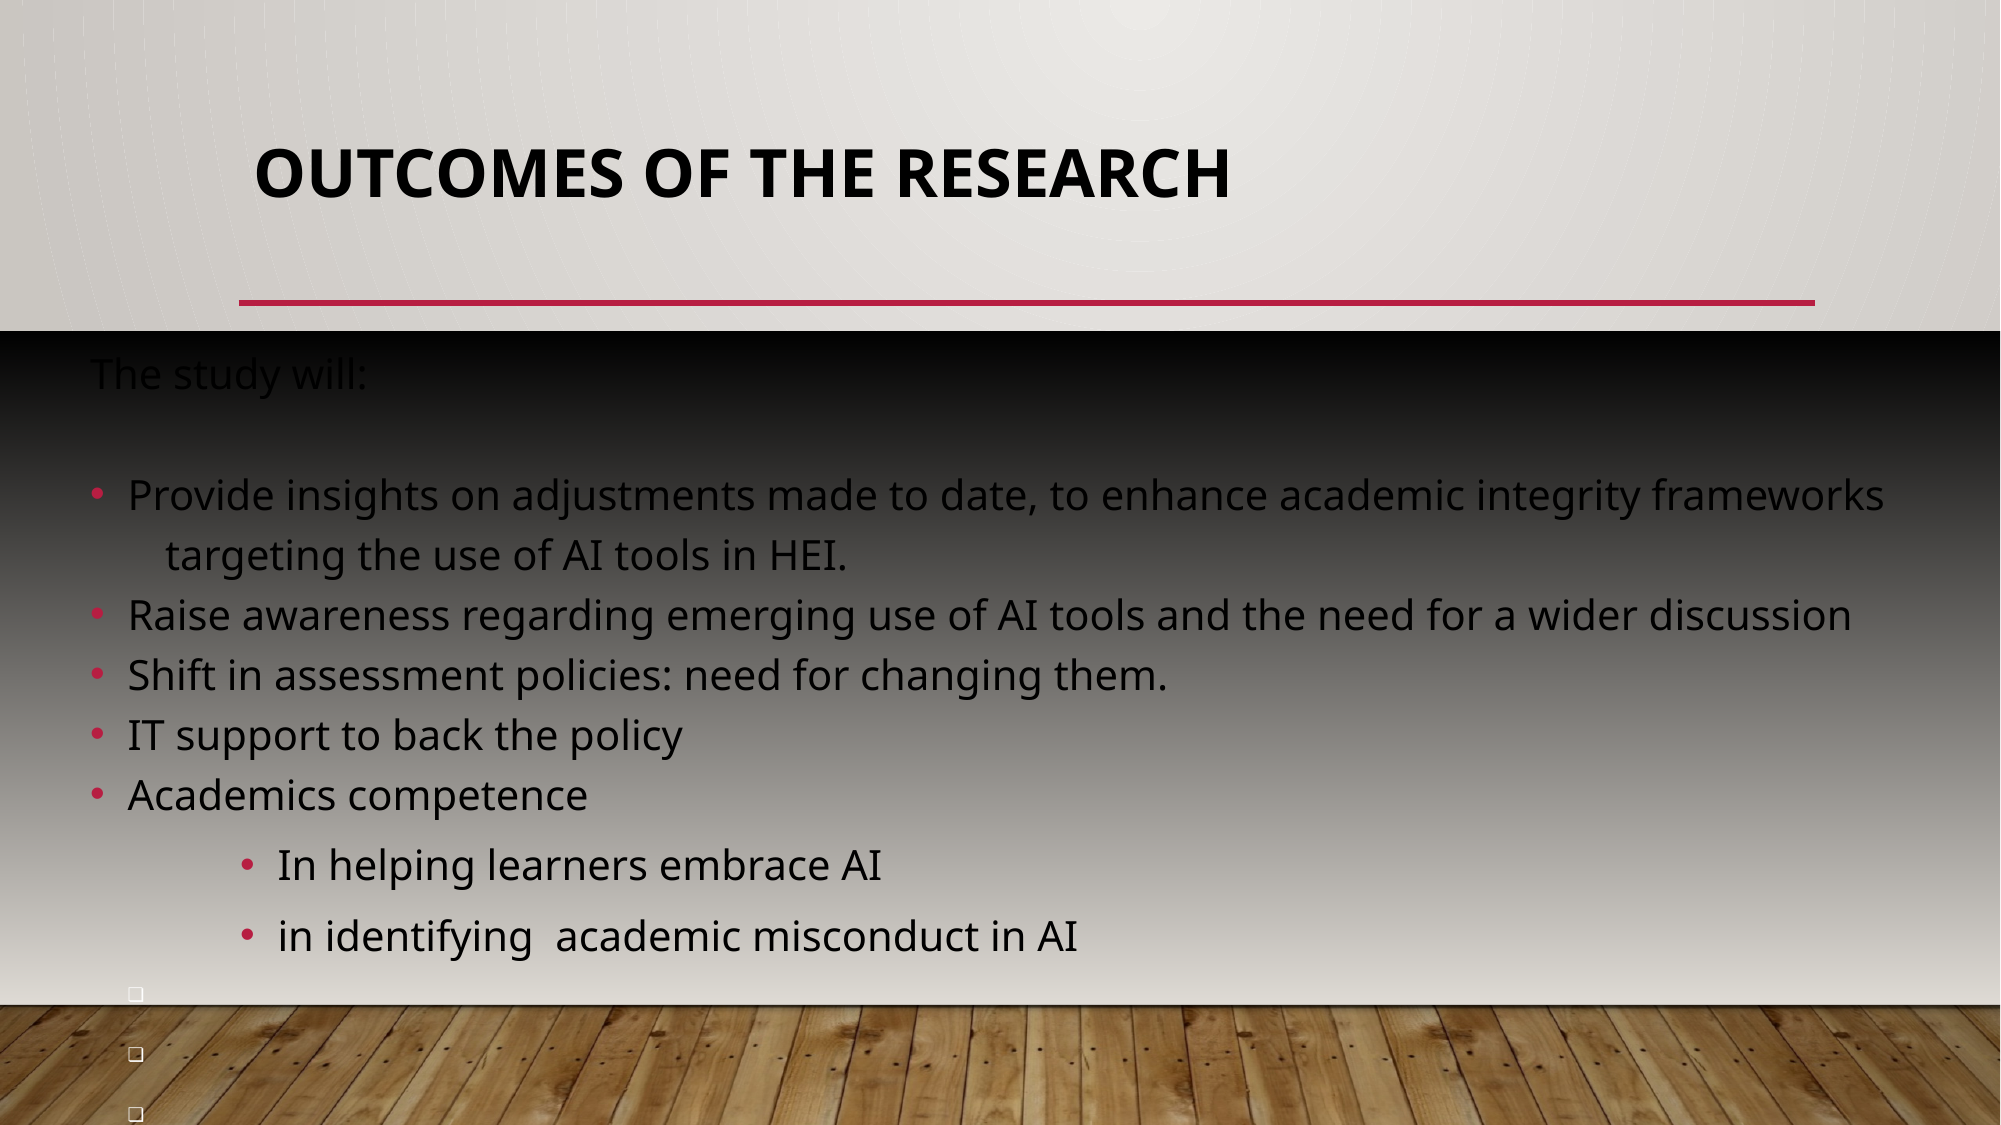

# Outcomes of the research
The study will:
Provide insights on adjustments made to date, to enhance academic integrity frameworks targeting the use of AI tools in HEI.
Raise awareness regarding emerging use of AI tools and the need for a wider discussion
Shift in assessment policies: need for changing them.
IT support to back the policy
Academics competence
In helping learners embrace AI
in identifying academic misconduct in AI